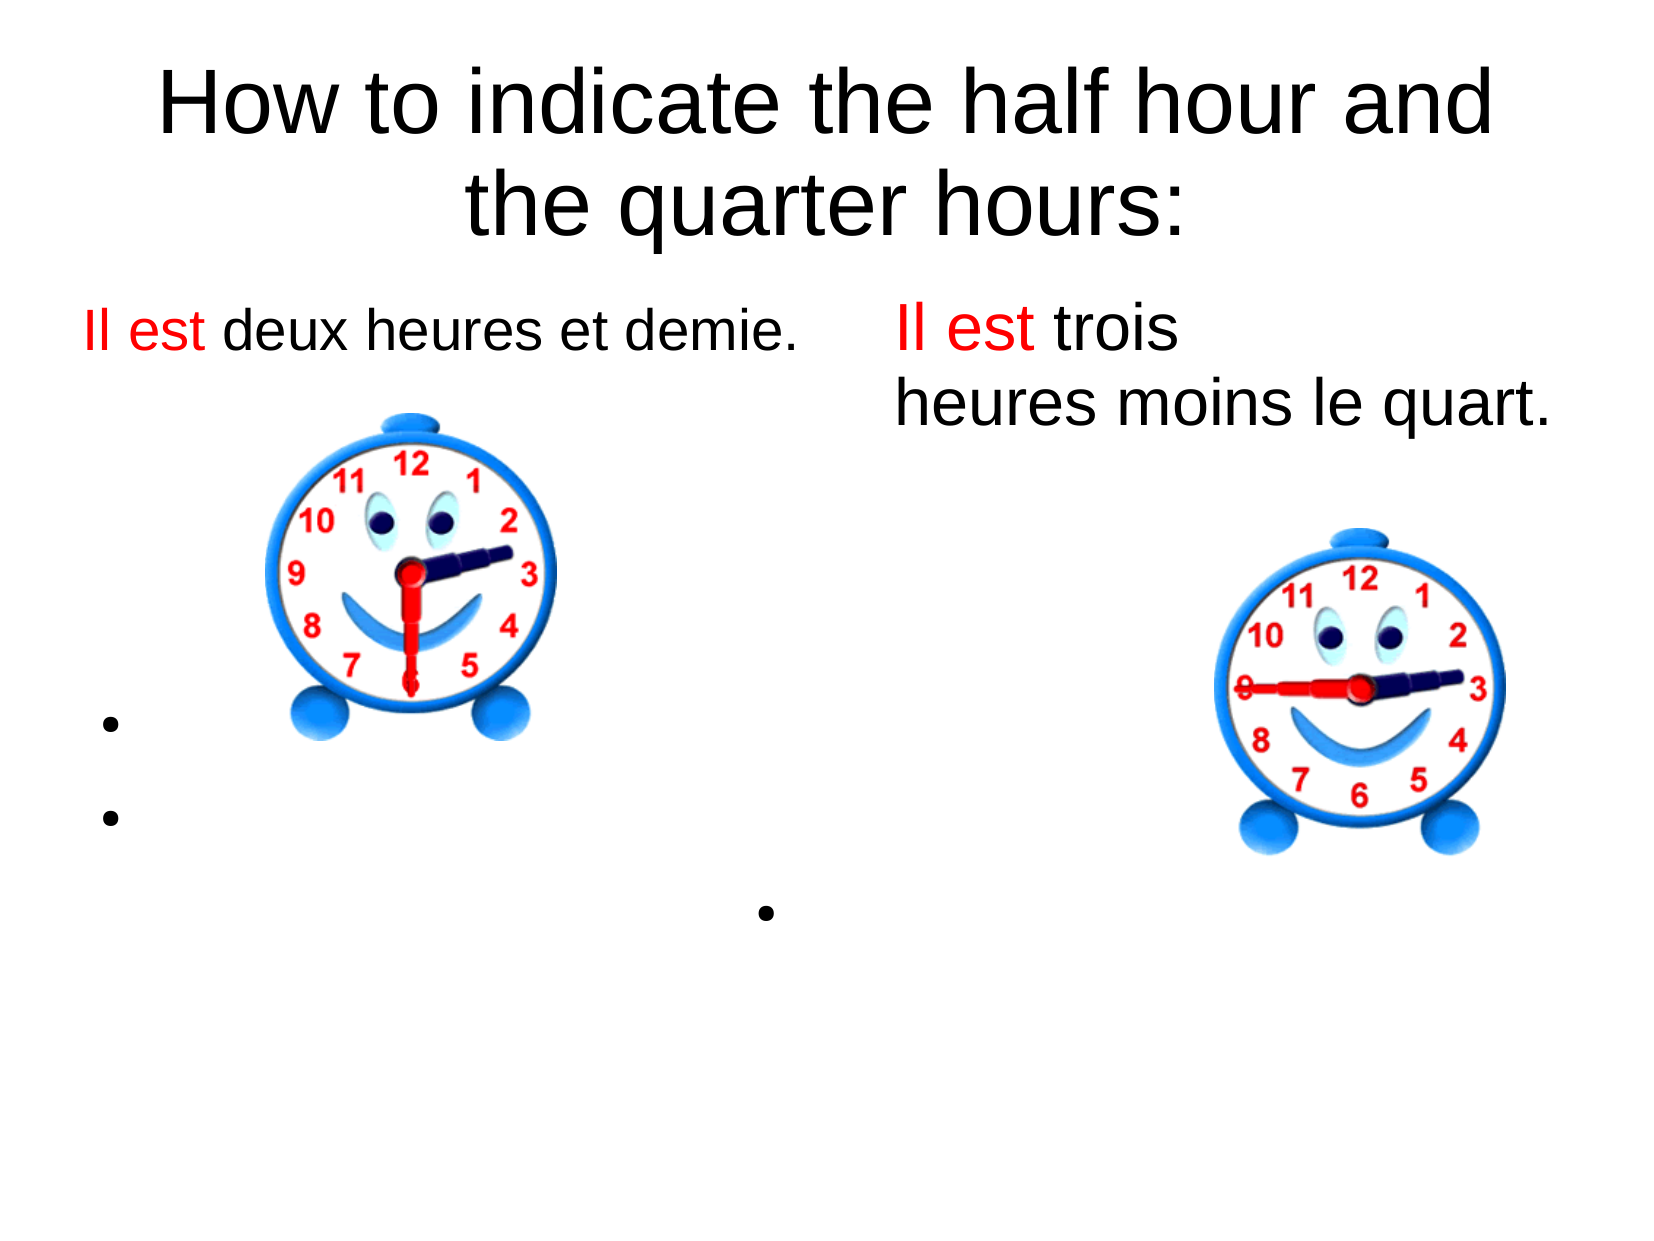

# How to indicate the half hour and the quarter hours:
Il est deux heures et demie.		Il est trois 																heures moins le quart.